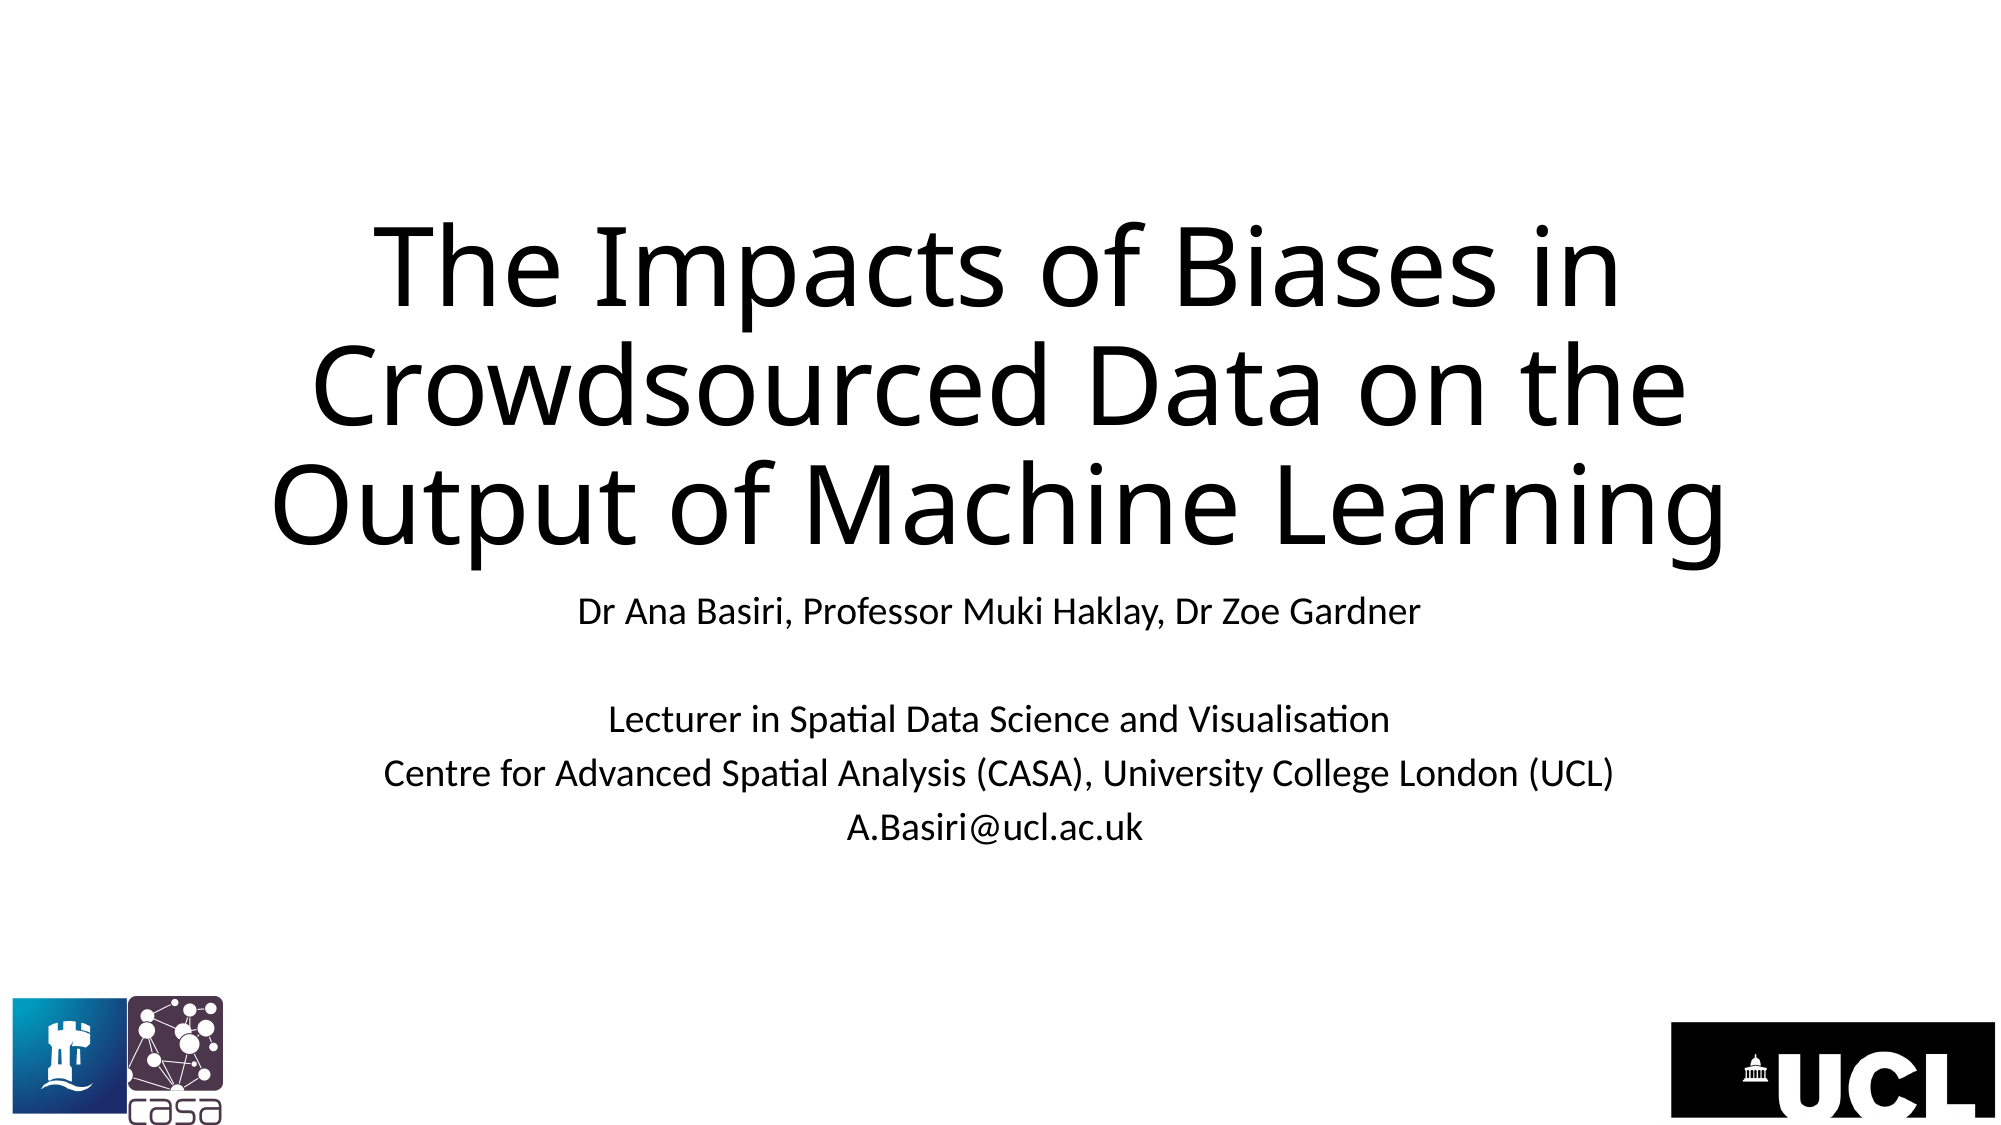

# The Impacts of Biases in Crowdsourced Data on the Output of Machine Learning
Dr Ana Basiri, Professor Muki Haklay, Dr Zoe Gardner
Lecturer in Spatial Data Science and Visualisation
Centre for Advanced Spatial Analysis (CASA), University College London (UCL)
A.Basiri@ucl.ac.uk